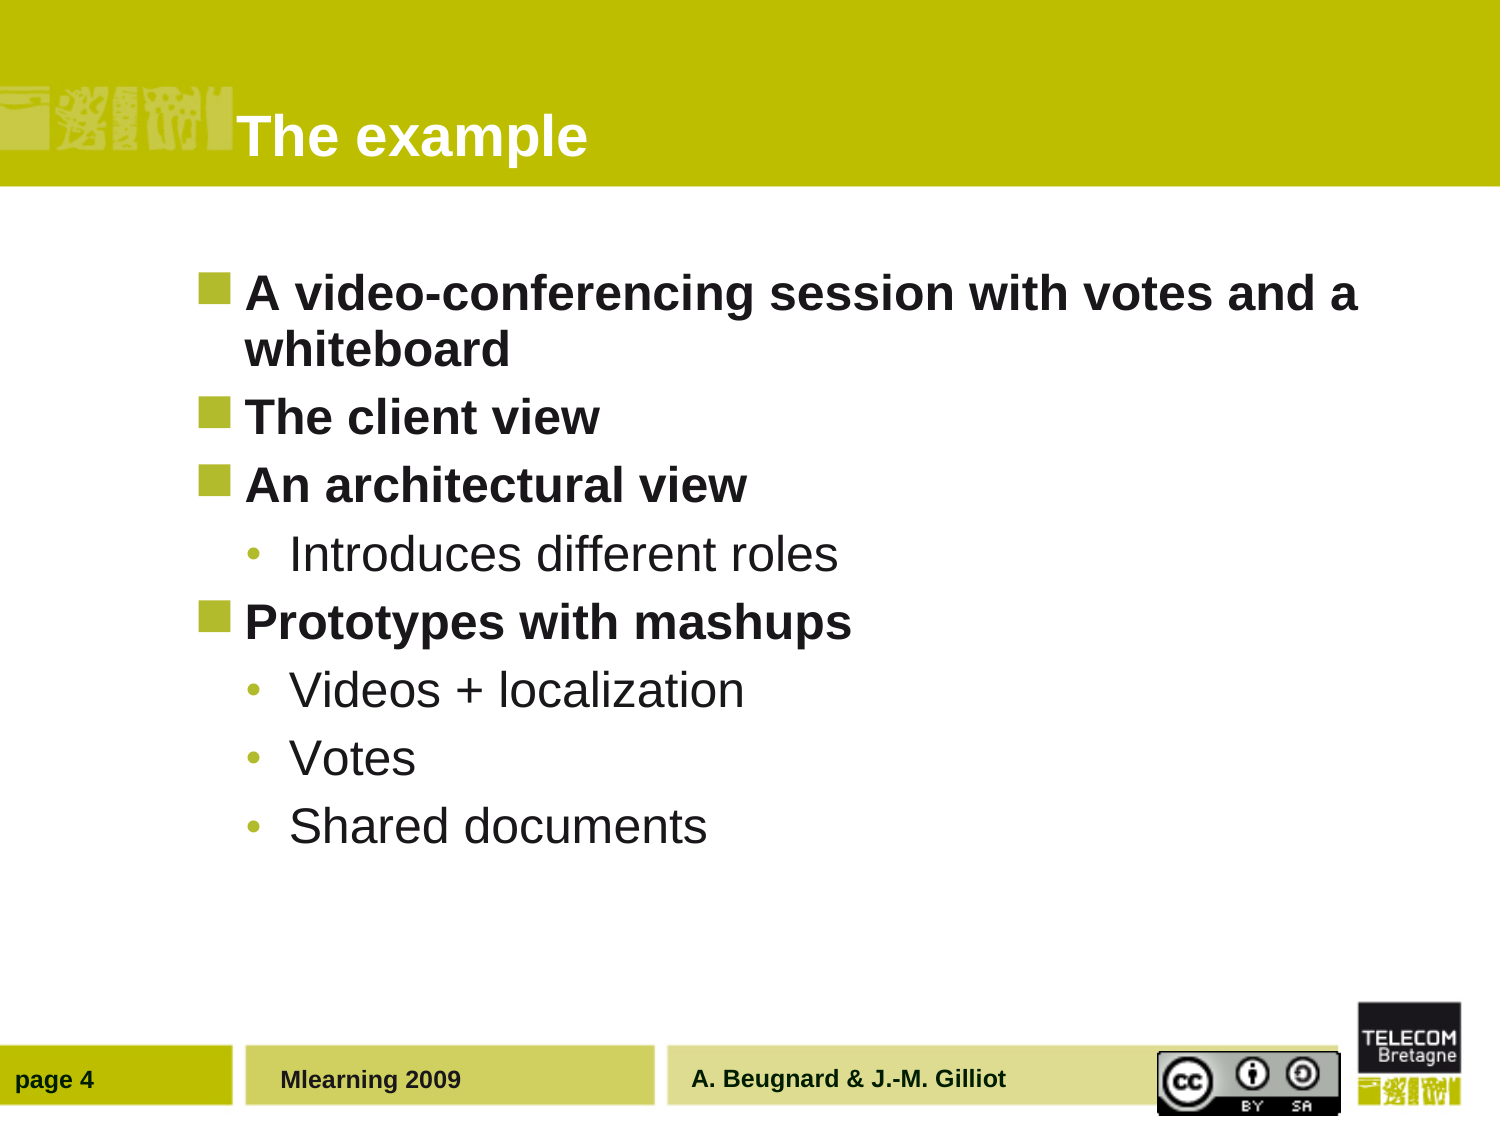

# The example
A video-conferencing session with votes and a whiteboard
The client view
An architectural view
Introduces different roles
Prototypes with mashups
Videos + localization
Votes
Shared documents
4